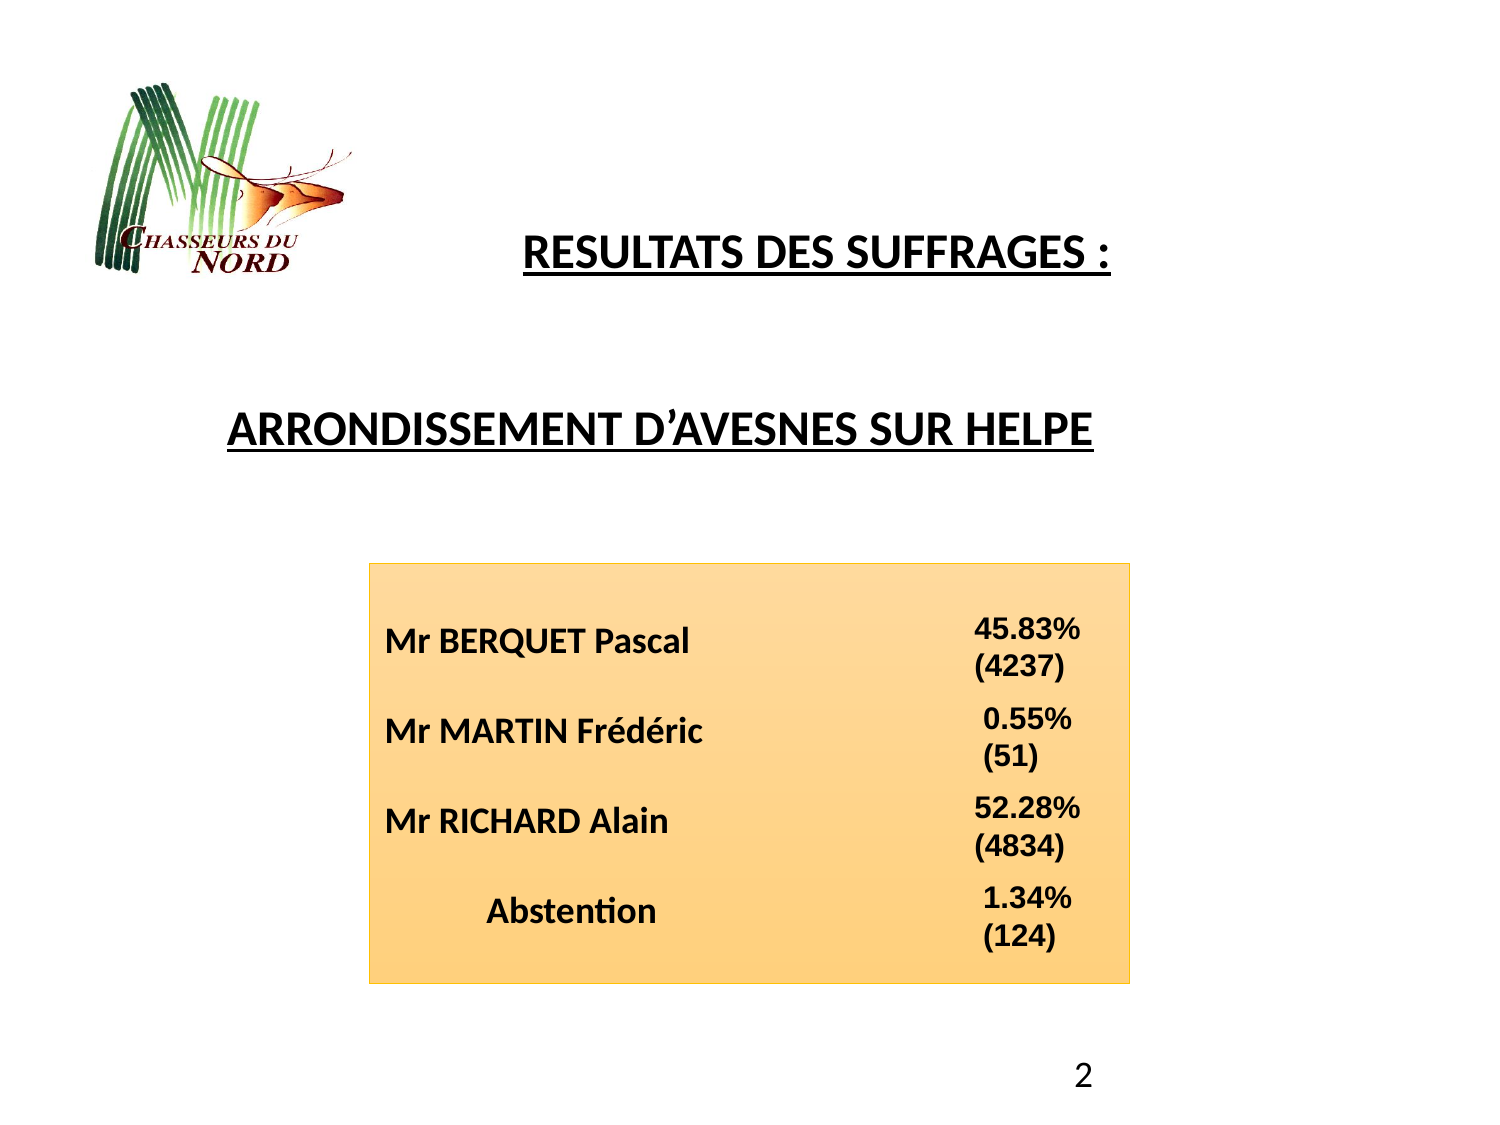

RESULTATS DES SUFFRAGES :
ARRONDISSEMENT D’AVESNES SUR HELPE
Mr BERQUET Pascal
Mr MARTIN Frédéric
Mr RICHARD Alain
 Abstention